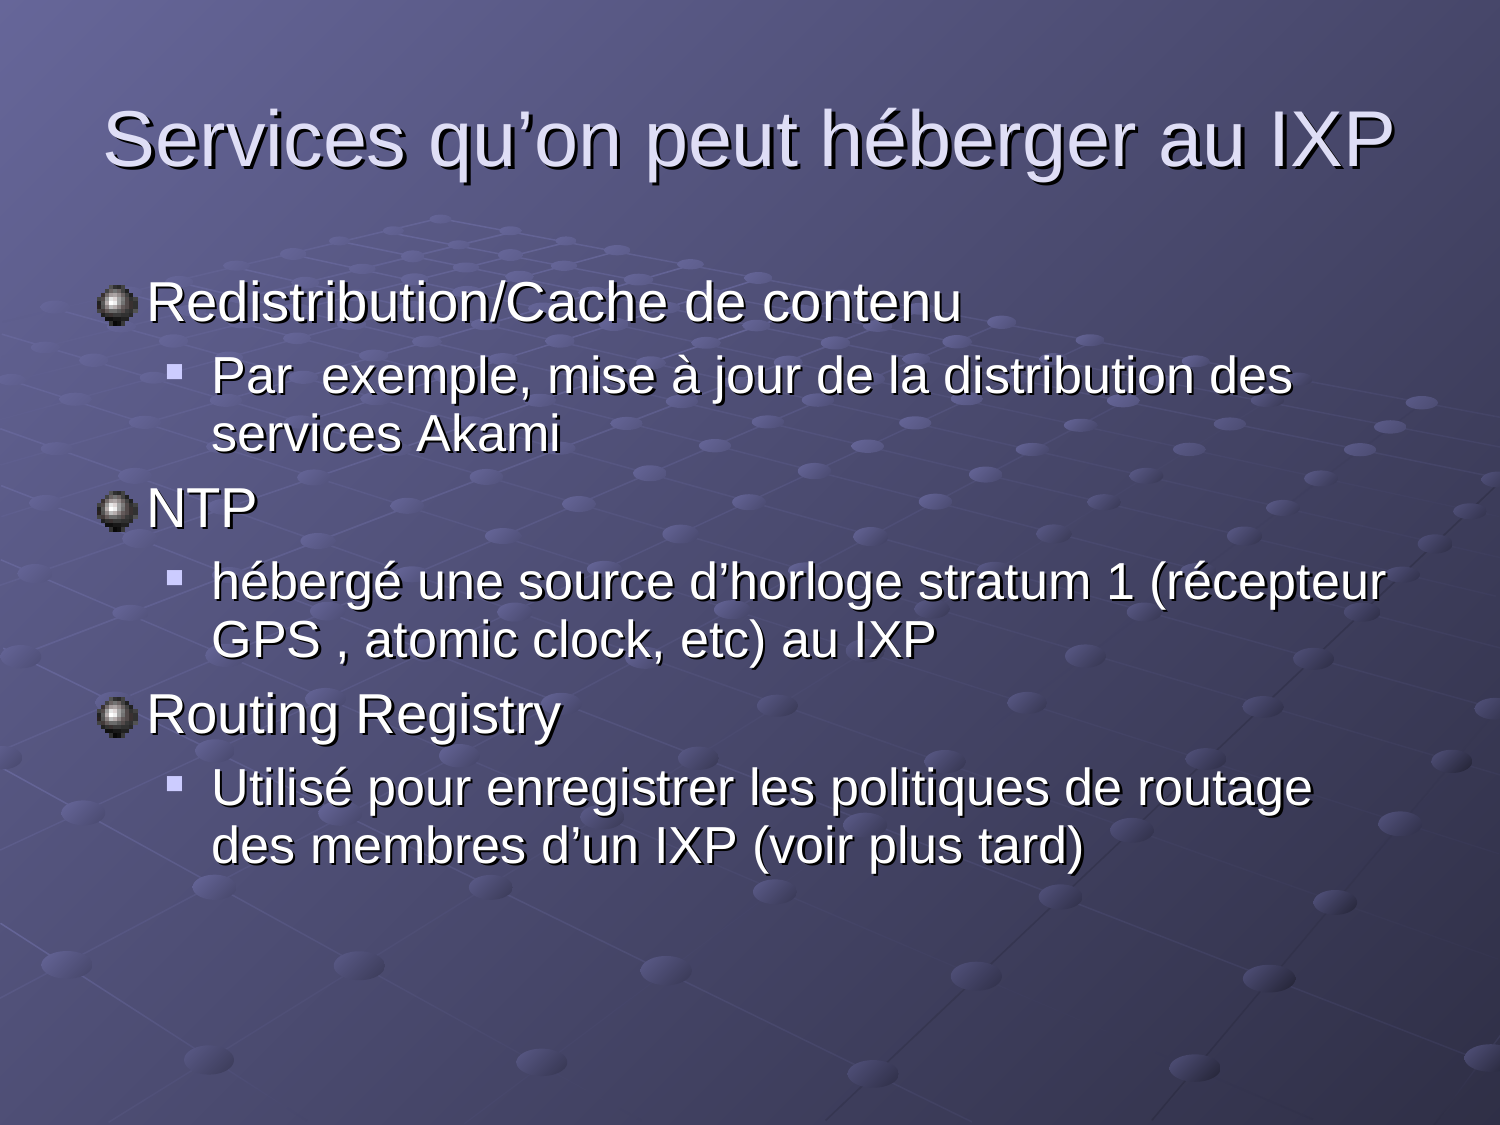

# Services qu’on peut héberger au IXP
Redistribution/Cache de contenu
Par exemple, mise à jour de la distribution des services Akami
NTP
hébergé une source d’horloge stratum 1 (récepteur GPS , atomic clock, etc) au IXP
Routing Registry
Utilisé pour enregistrer les politiques de routage des membres d’un IXP (voir plus tard)